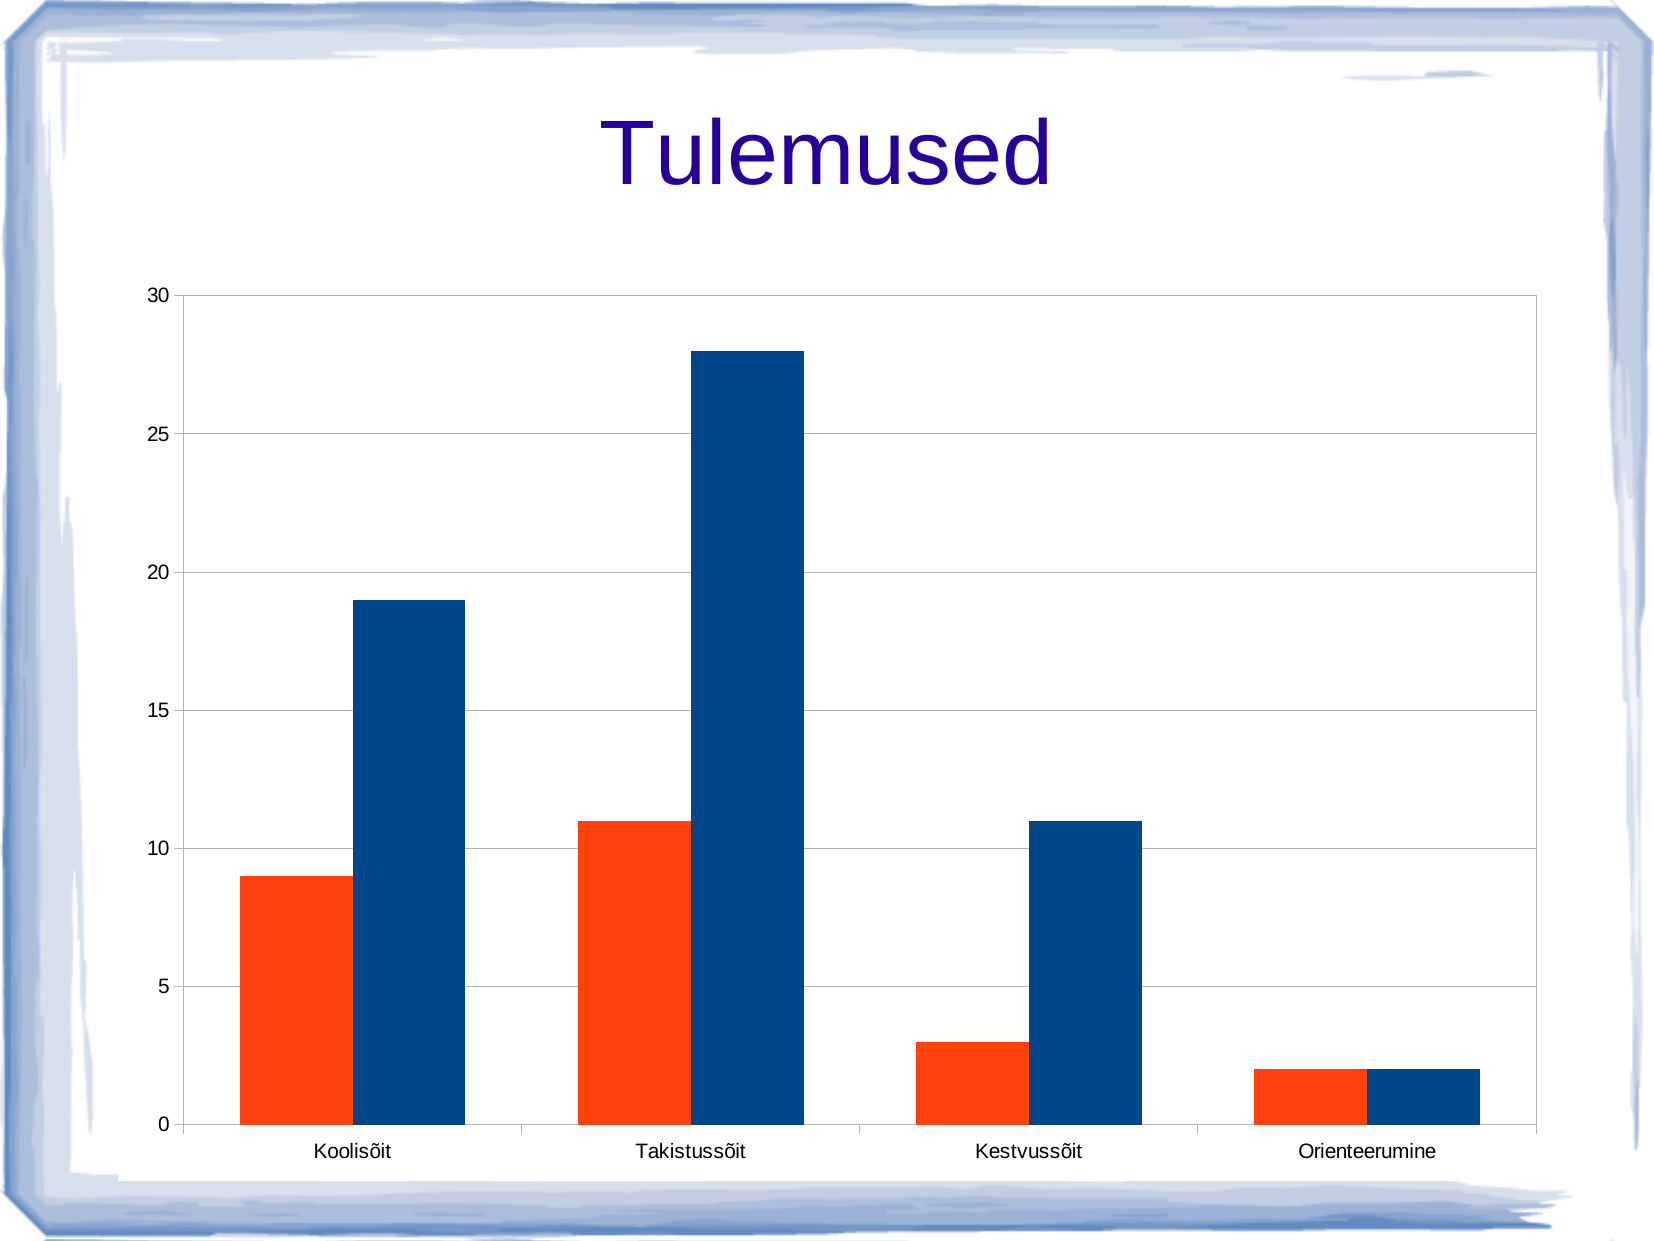

# Tulemused
### Chart
| Category | 1.-6.koht | Starte |
|---|---|---|
| Koolisõit | 9.0 | 19.0 |
| Takistussõit | 11.0 | 28.0 |
| Kestvussõit | 3.0 | 11.0 |
| Orienteerumine | 2.0 | 2.0 |